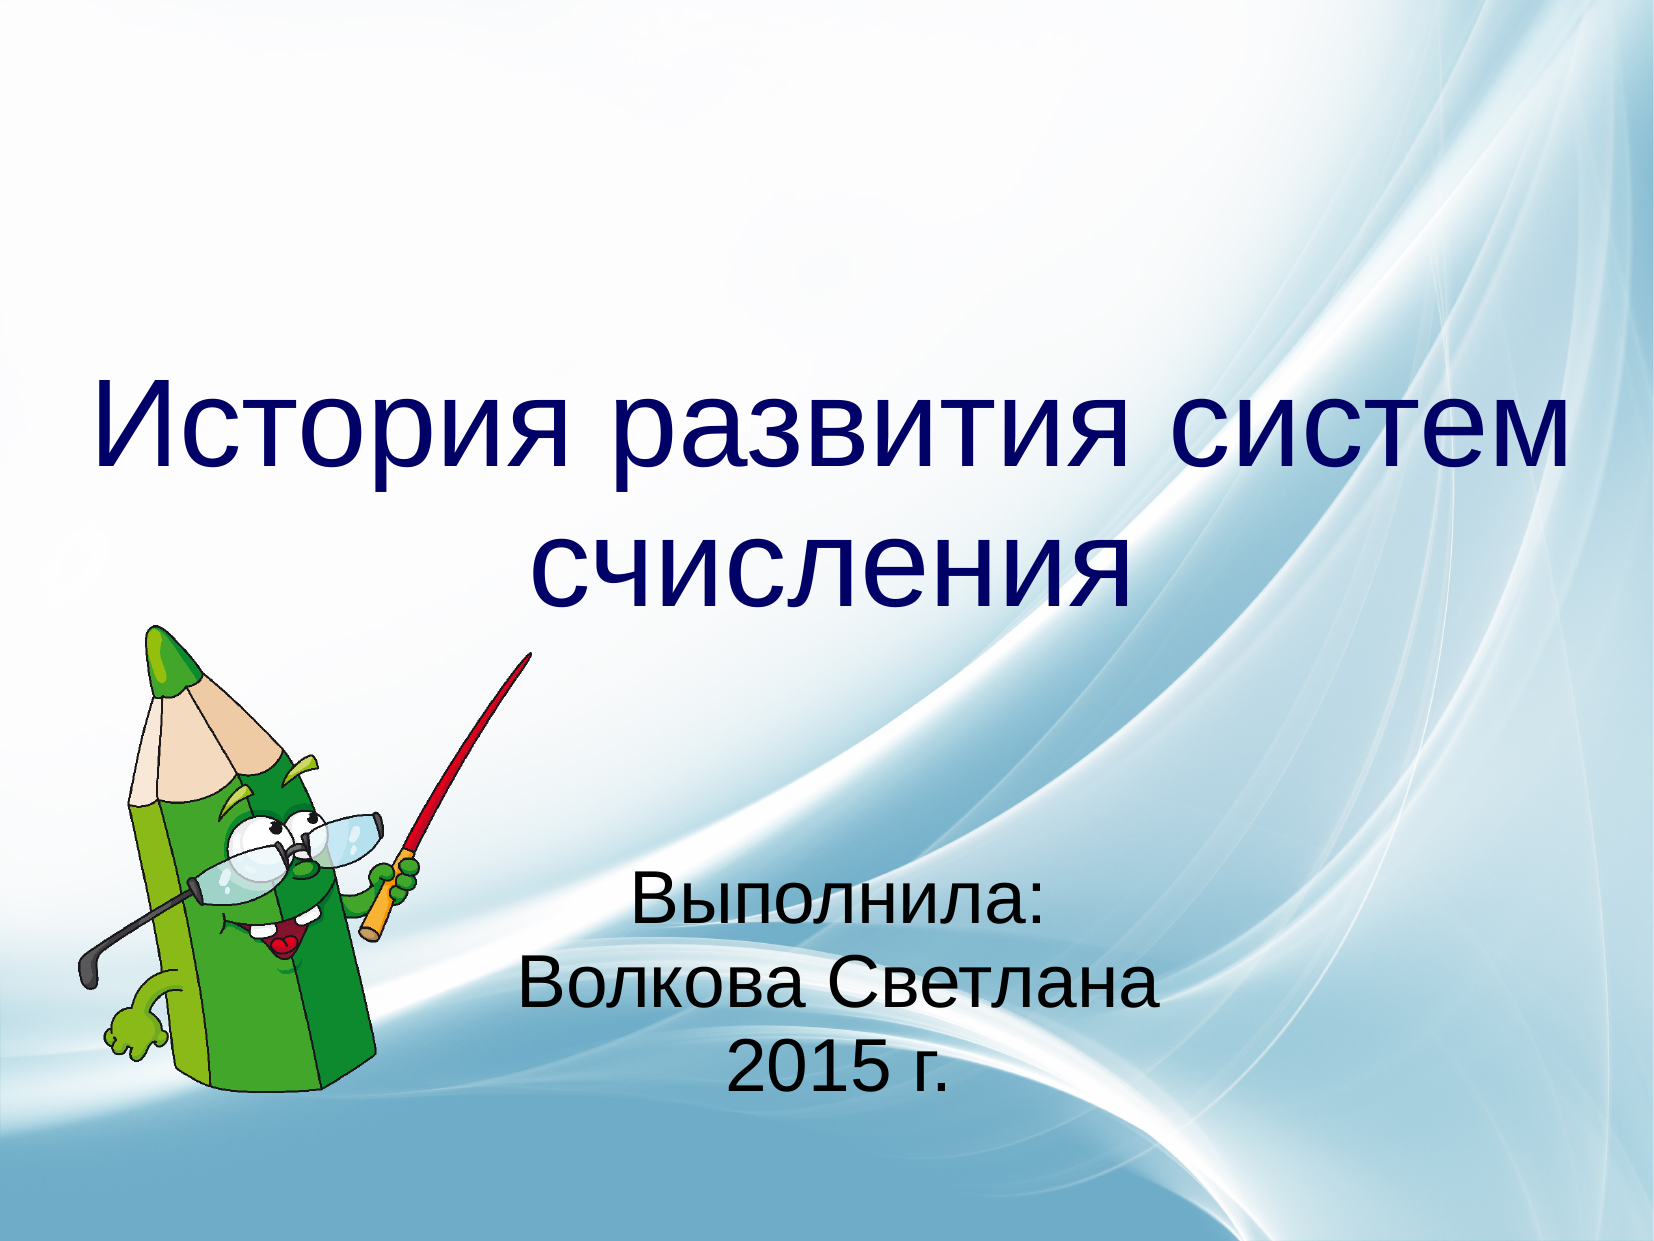

# История развития систем счисления
Выполнила:
Волкова Светлана
2015 г.